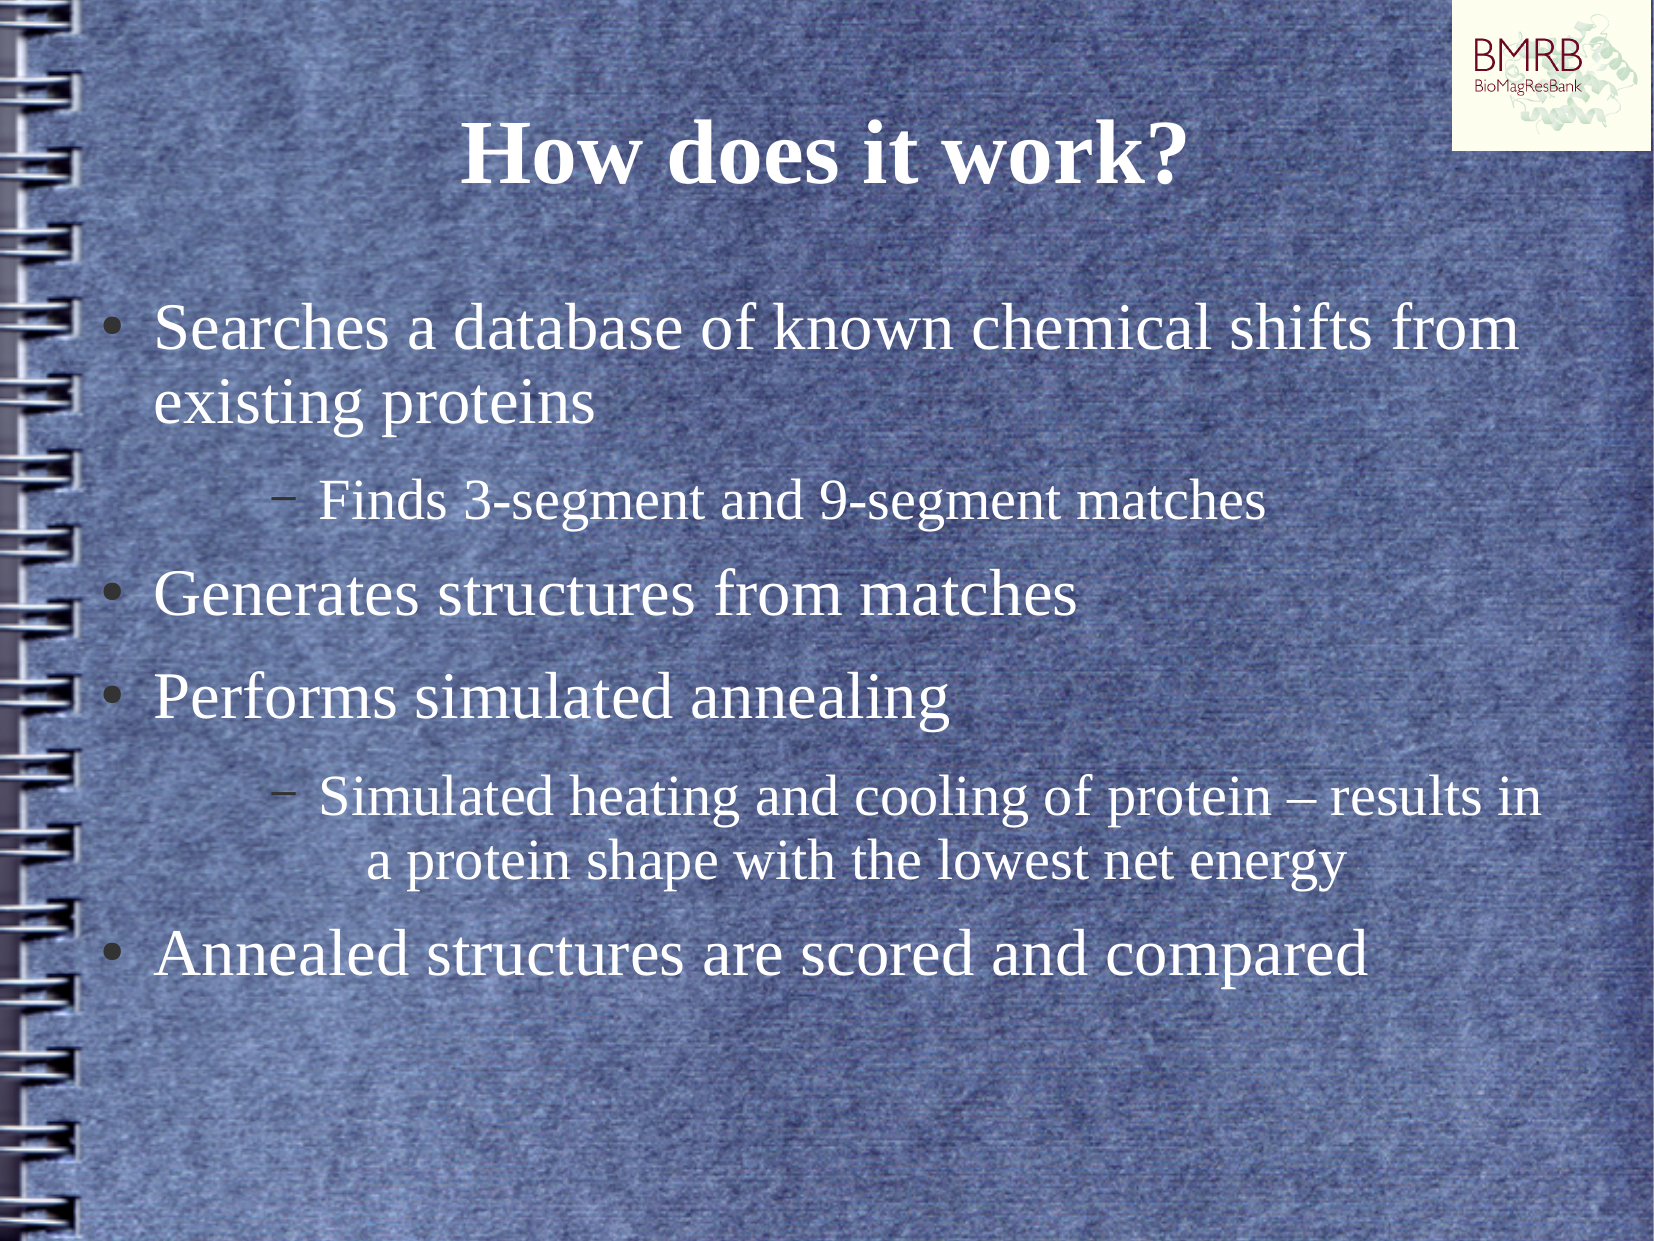

# How does it work?
Searches a database of known chemical shifts from existing proteins
Finds 3-segment and 9-segment matches
Generates structures from matches
Performs simulated annealing
Simulated heating and cooling of protein – results in a protein shape with the lowest net energy
Annealed structures are scored and compared